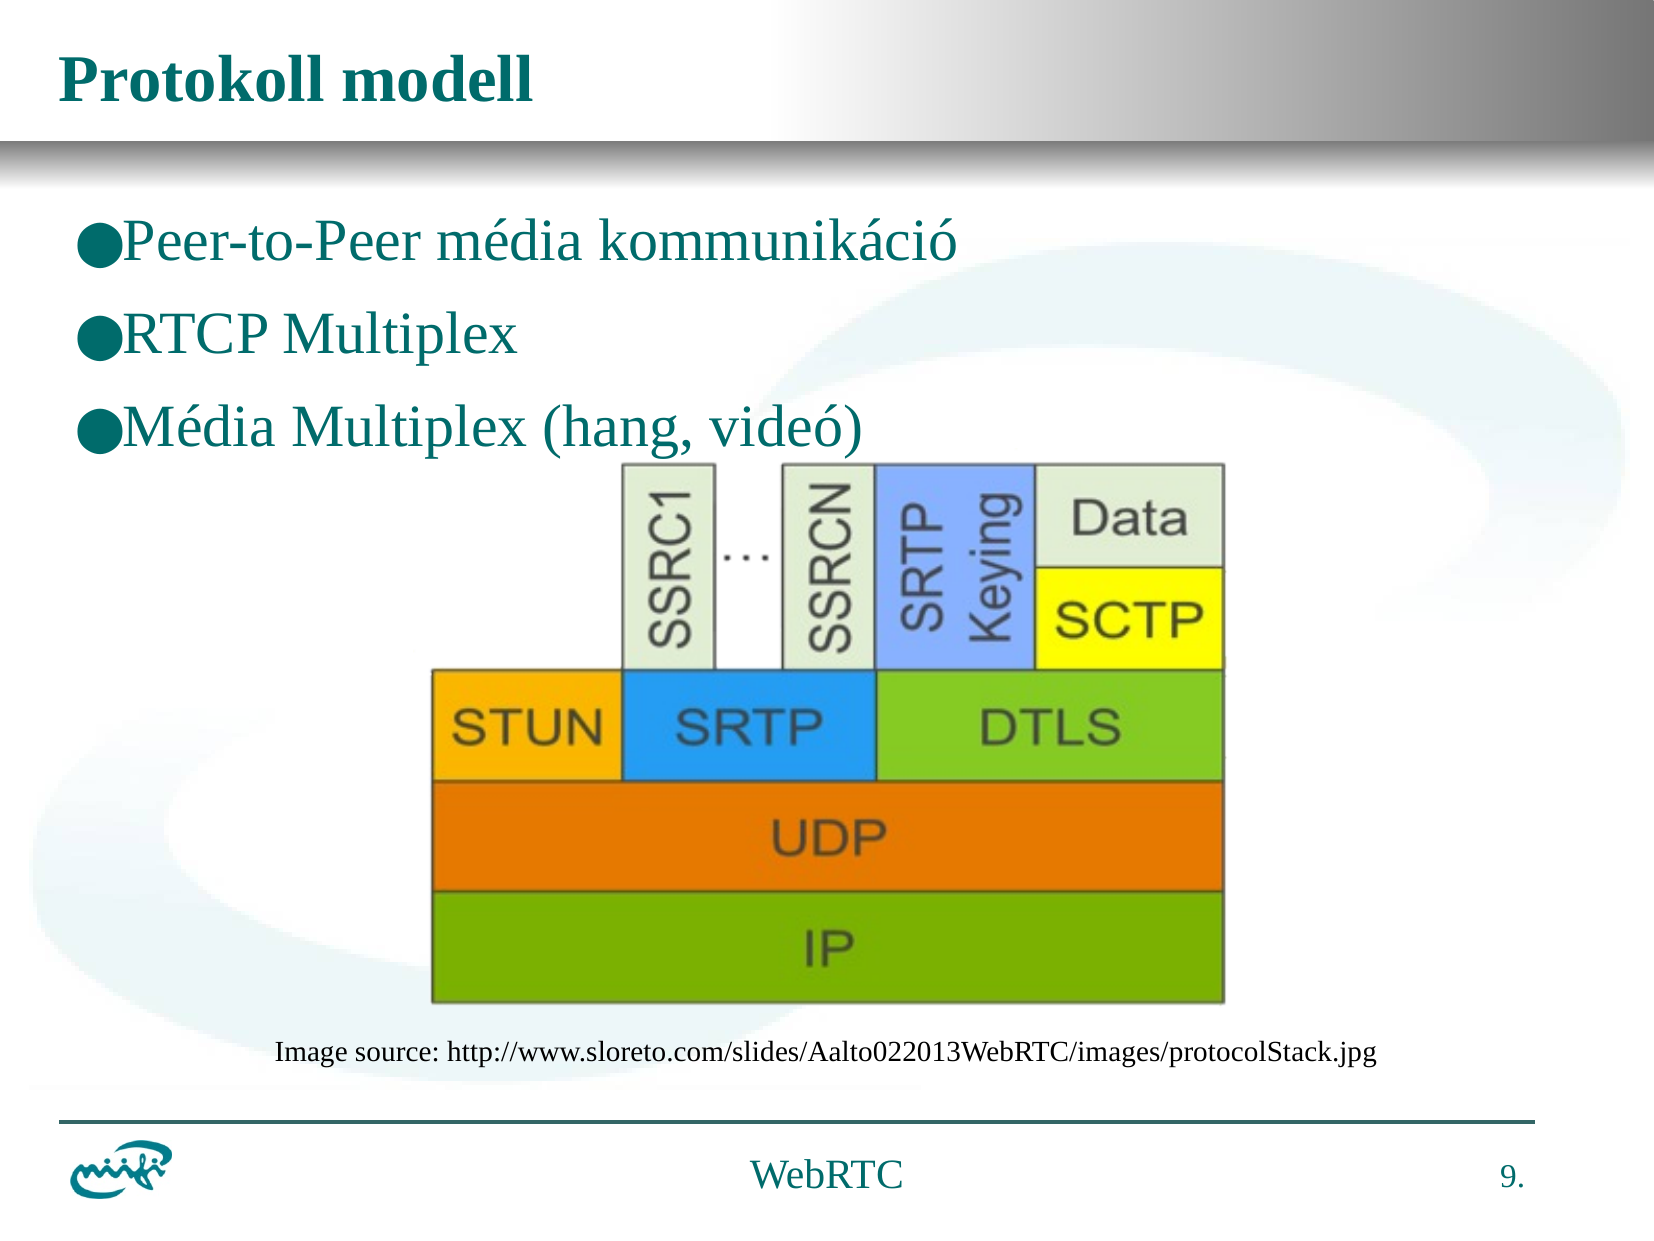

# Protokoll modell
Peer-to-Peer média kommunikáció
RTCP Multiplex
Média Multiplex (hang, videó)
Image source: http://www.sloreto.com/slides/Aalto022013WebRTC/images/protocolStack.jpg
WebRTC
9